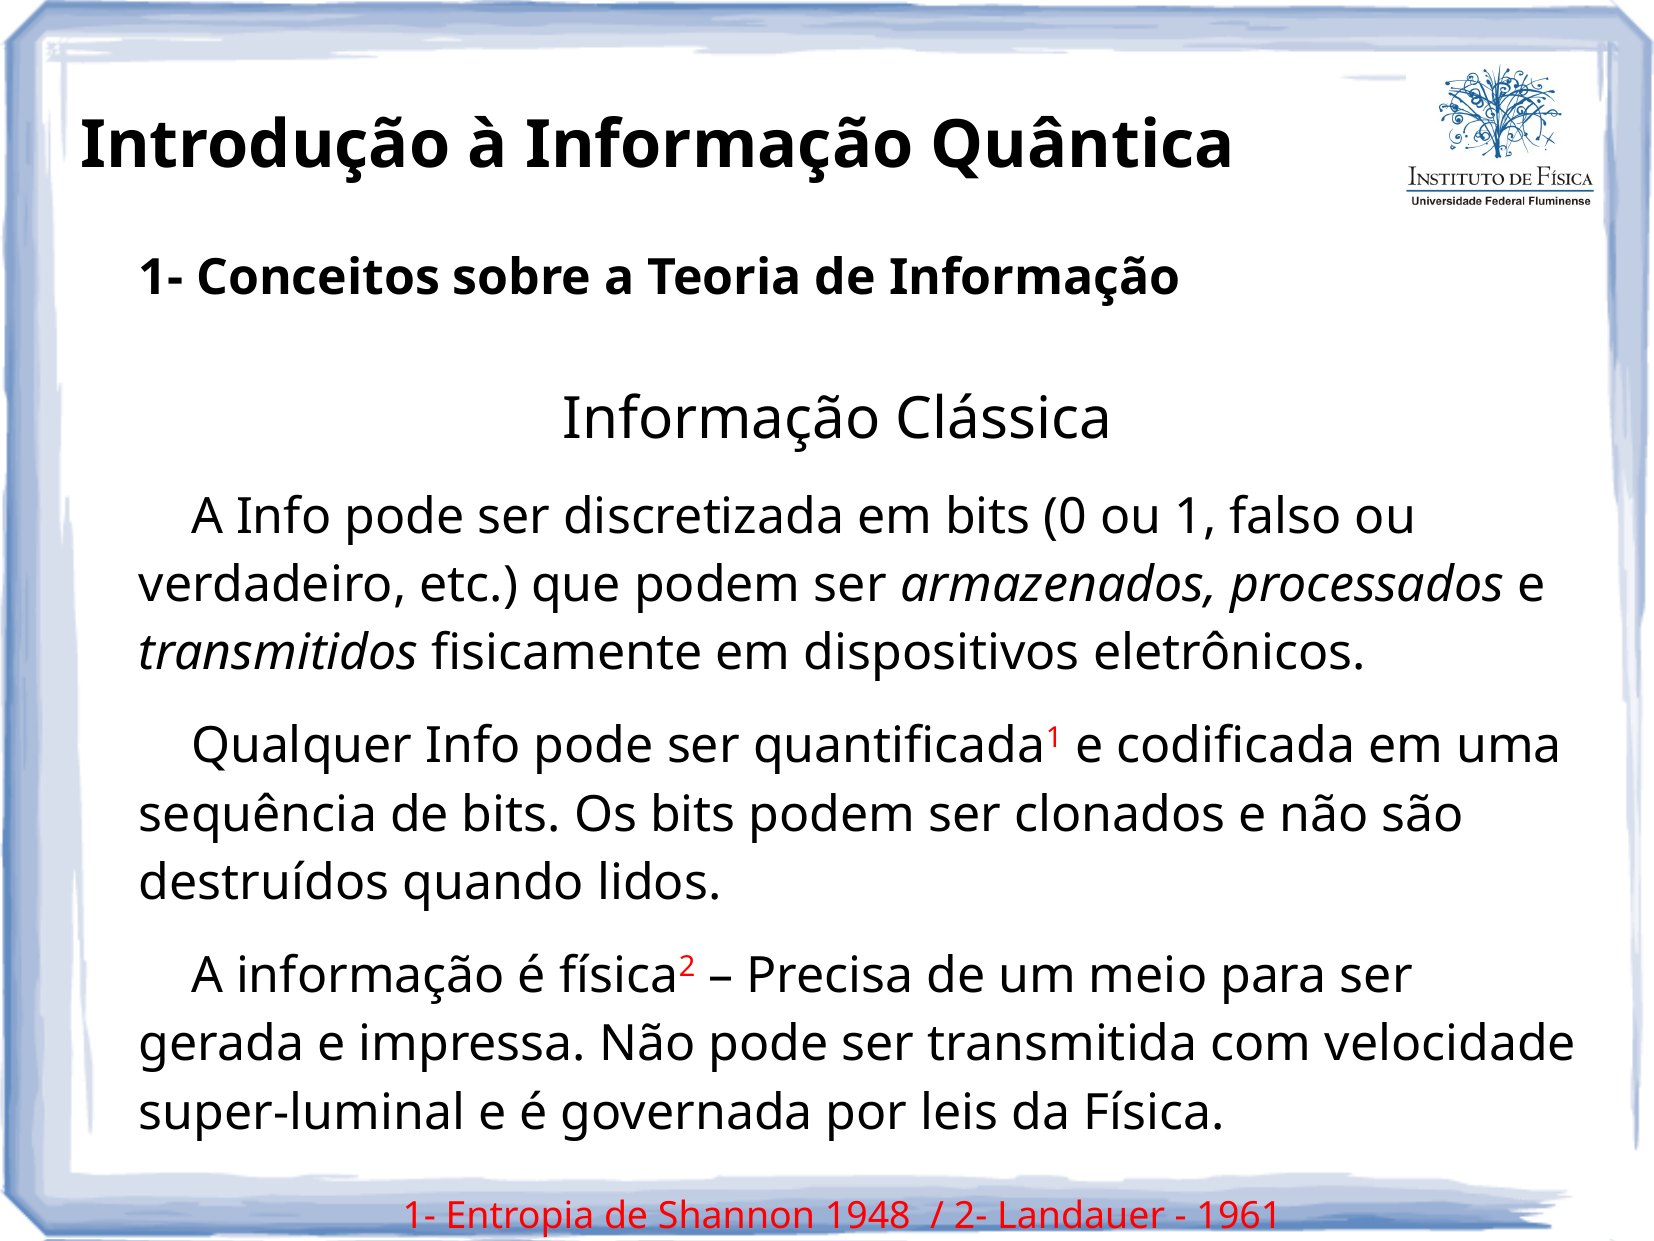

Introdução à Informação Quântica
1- Conceitos sobre a Teoria de Informação
Informação Clássica
 A Info pode ser discretizada em bits (0 ou 1, falso ou verdadeiro, etc.) que podem ser armazenados, processados e transmitidos fisicamente em dispositivos eletrônicos.
 Qualquer Info pode ser quantificada1 e codificada em uma sequência de bits. Os bits podem ser clonados e não são destruídos quando lidos.
 A informação é física2 – Precisa de um meio para ser gerada e impressa. Não pode ser transmitida com velocidade super-luminal e é governada por leis da Física.
1- Entropia de Shannon 1948 / 2- Landauer - 1961